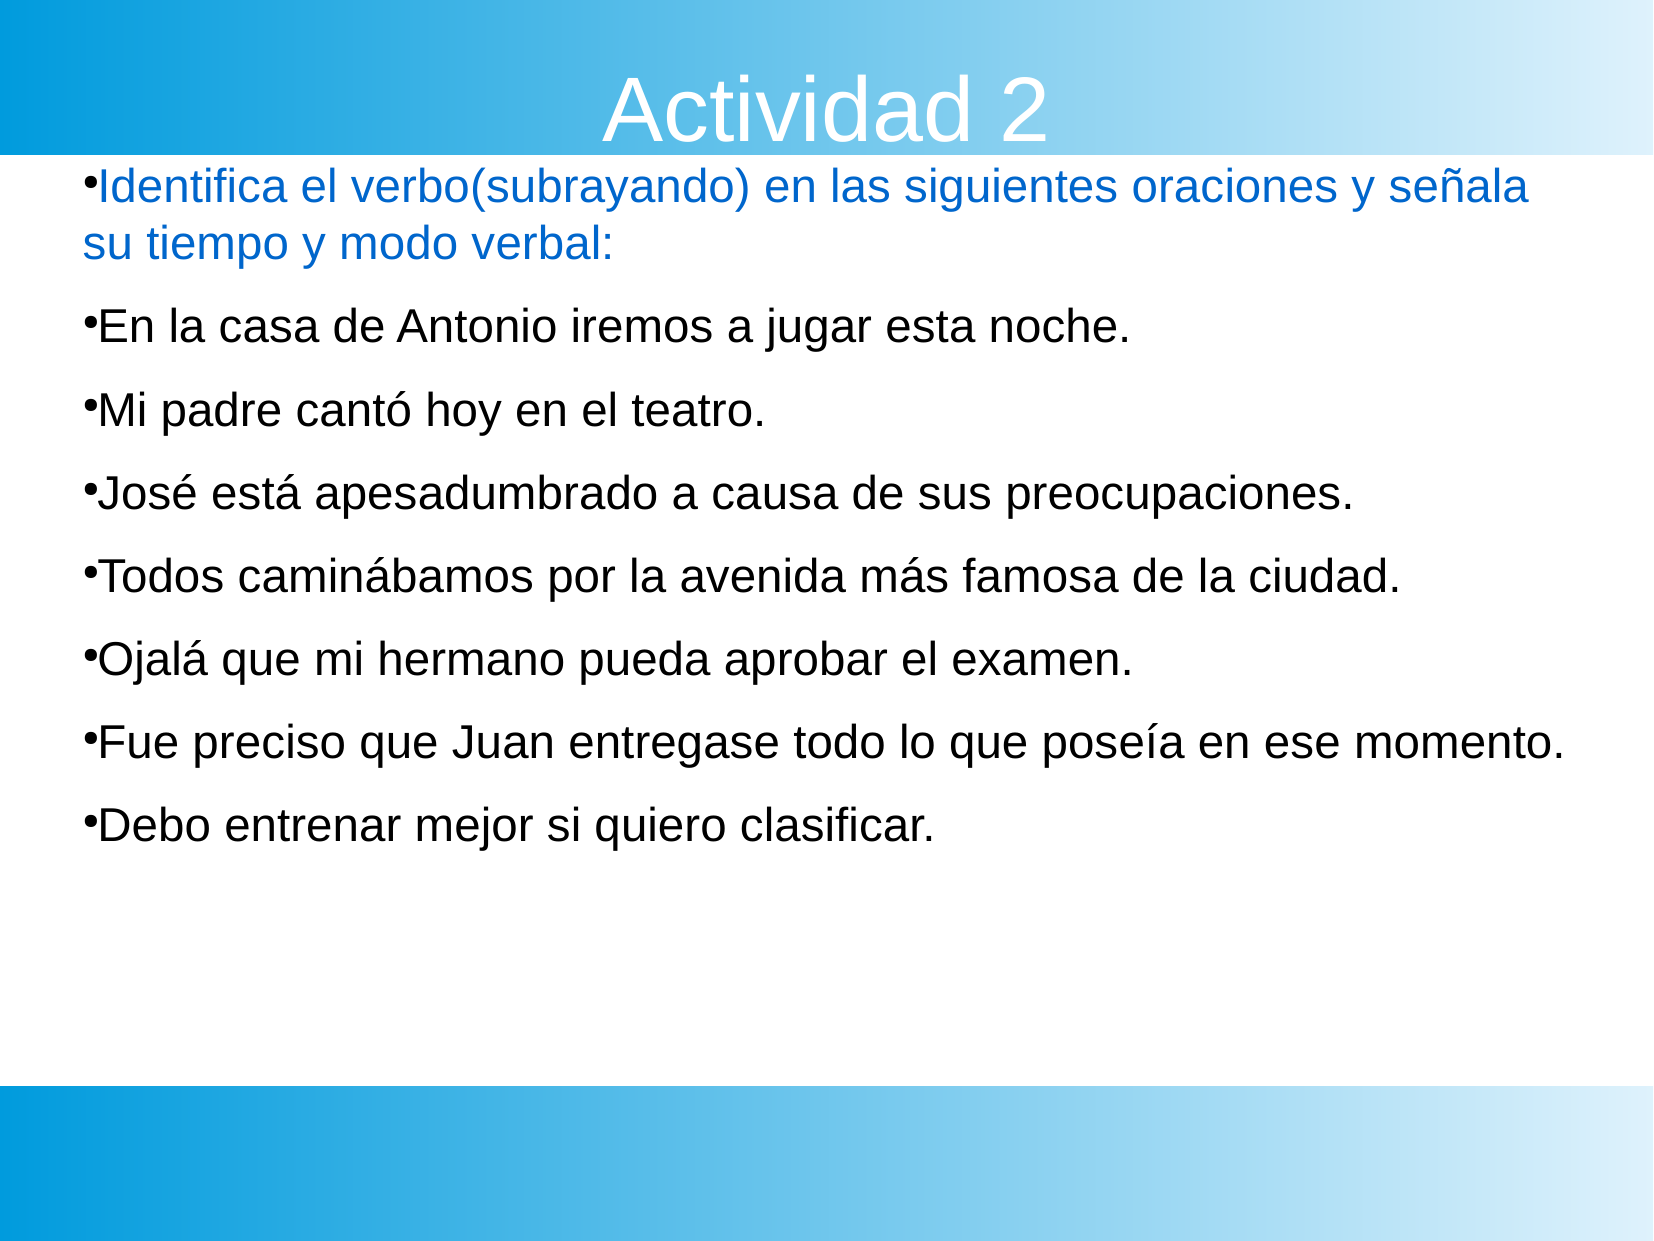

# Actividad 2
Identifica el verbo(subrayando) en las siguientes oraciones y señala su tiempo y modo verbal:
En la casa de Antonio iremos a jugar esta noche.
Mi padre cantó hoy en el teatro.
José está apesadumbrado a causa de sus preocupaciones.
Todos caminábamos por la avenida más famosa de la ciudad.
Ojalá que mi hermano pueda aprobar el examen.
Fue preciso que Juan entregase todo lo que poseía en ese momento.
Debo entrenar mejor si quiero clasificar.